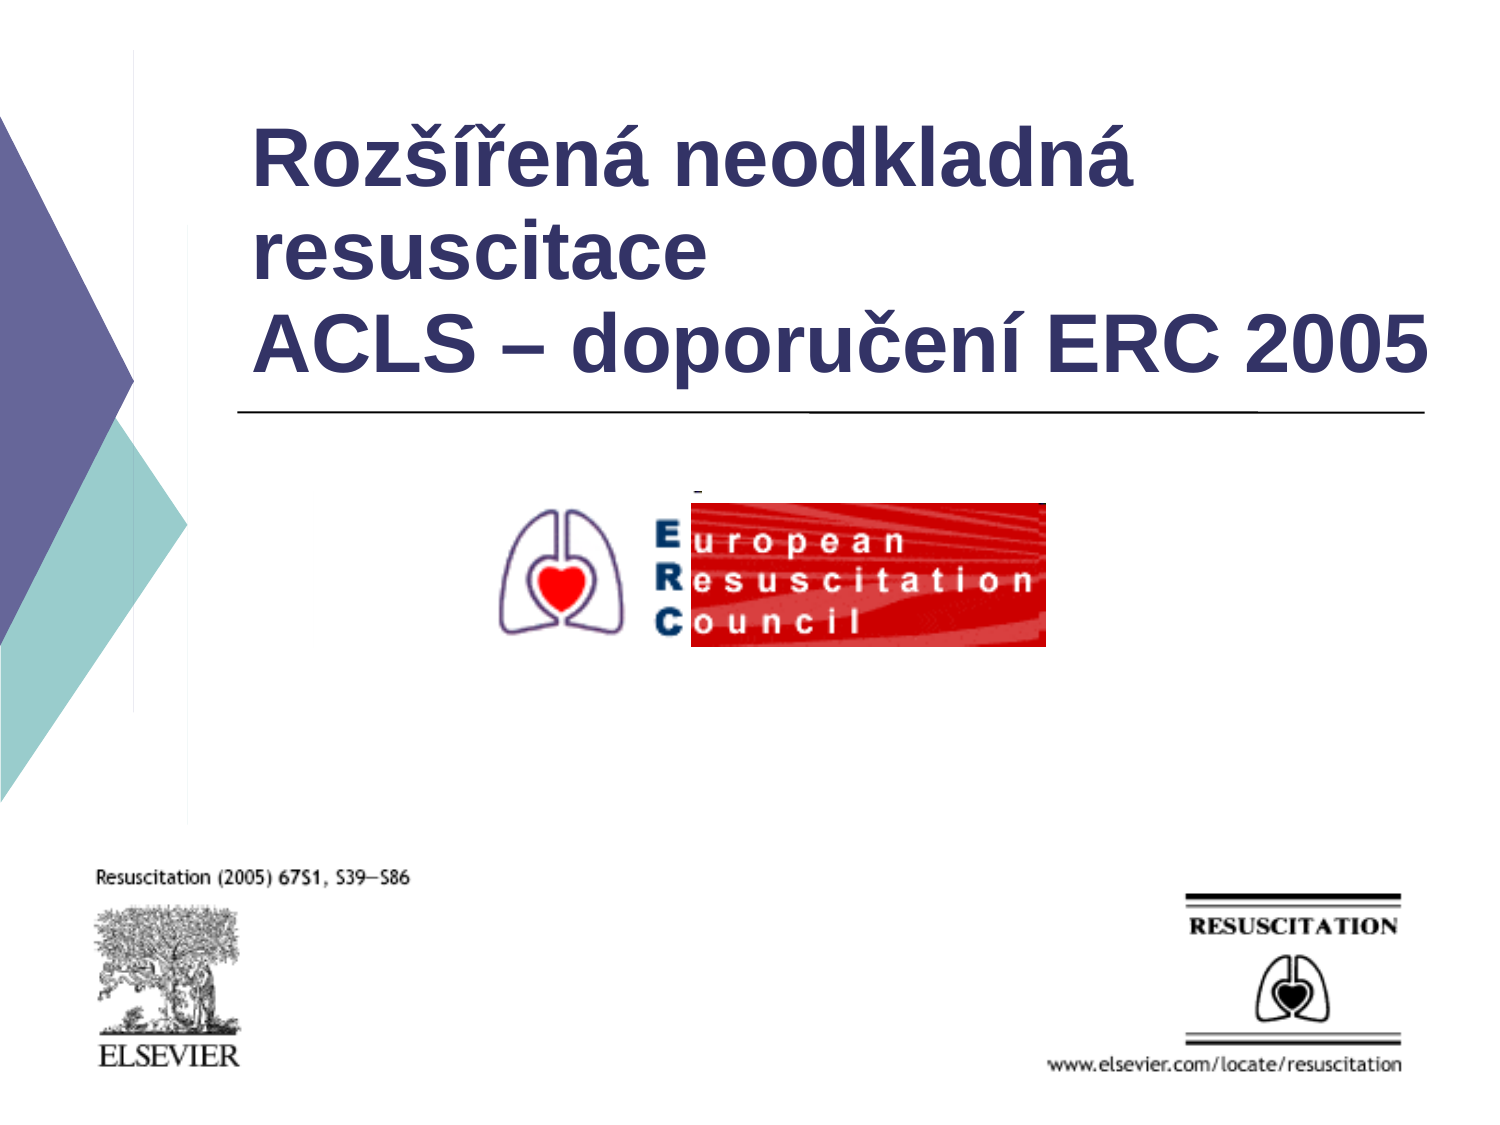

# Rozšířená neodkladná resuscitace ACLS – doporučení ERC 2005